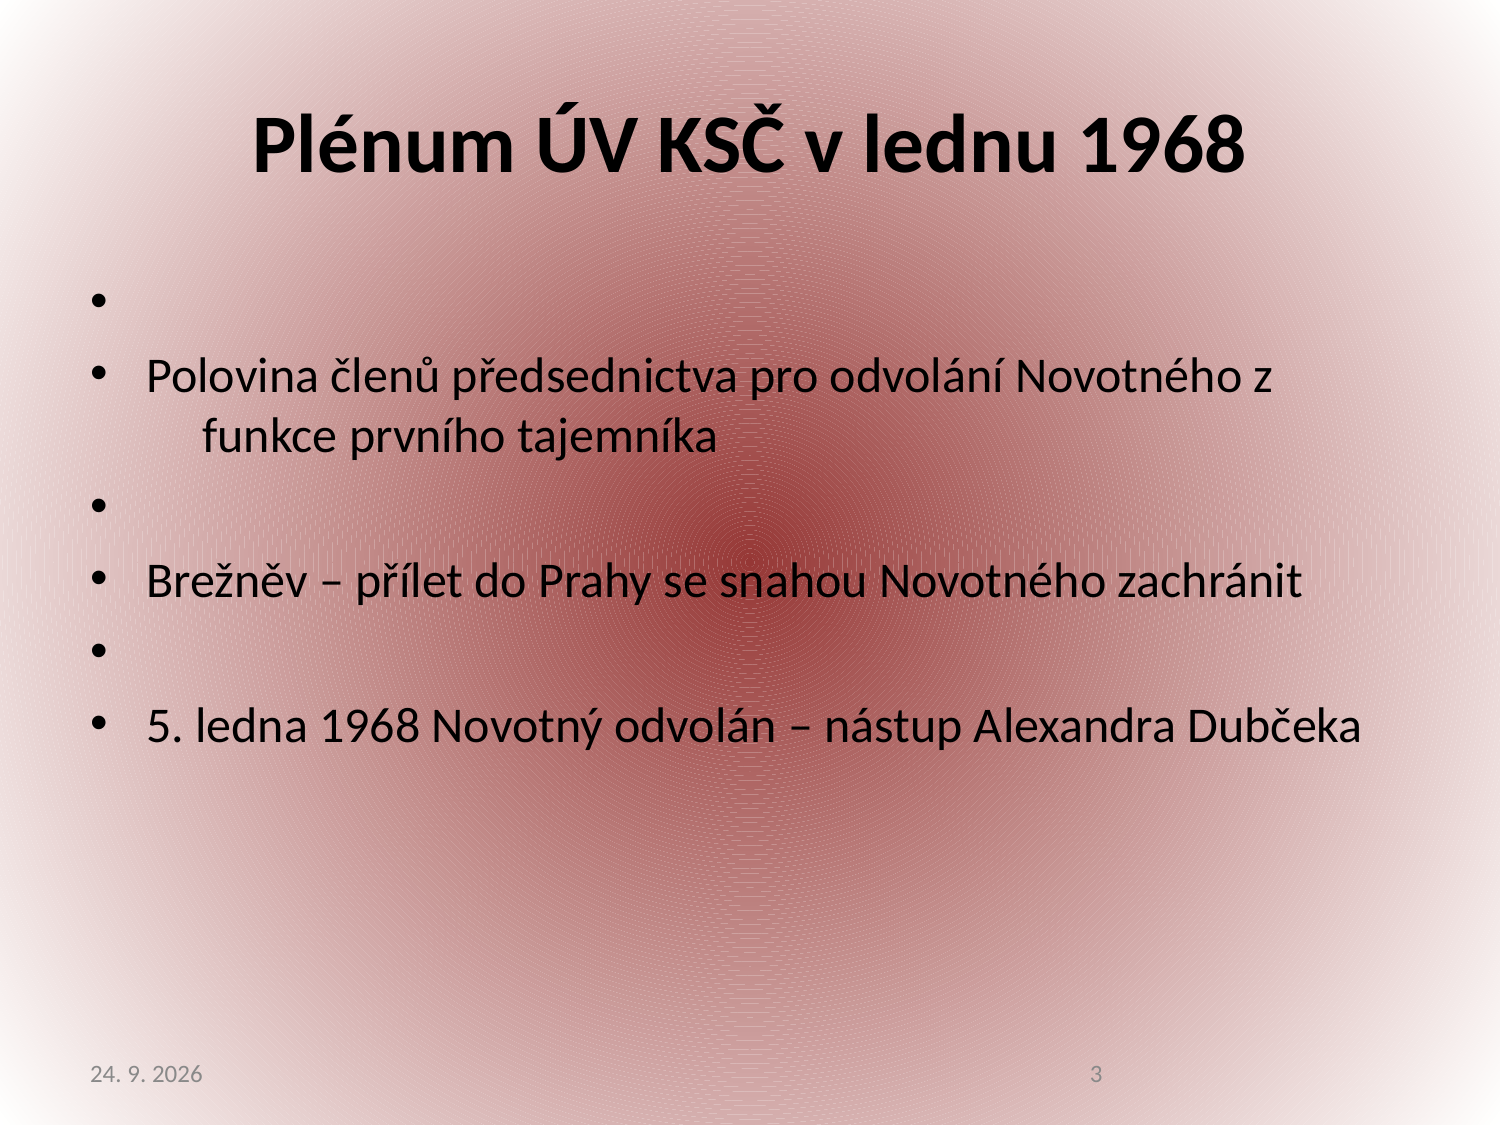

# Plénum ÚV KSČ v lednu 1968
Polovina členů předsednictva pro odvolání Novotného z funkce prvního tajemníka
Brežněv – přílet do Prahy se snahou Novotného zachránit
5. ledna 1968 Novotný odvolán – nástup Alexandra Dubčeka